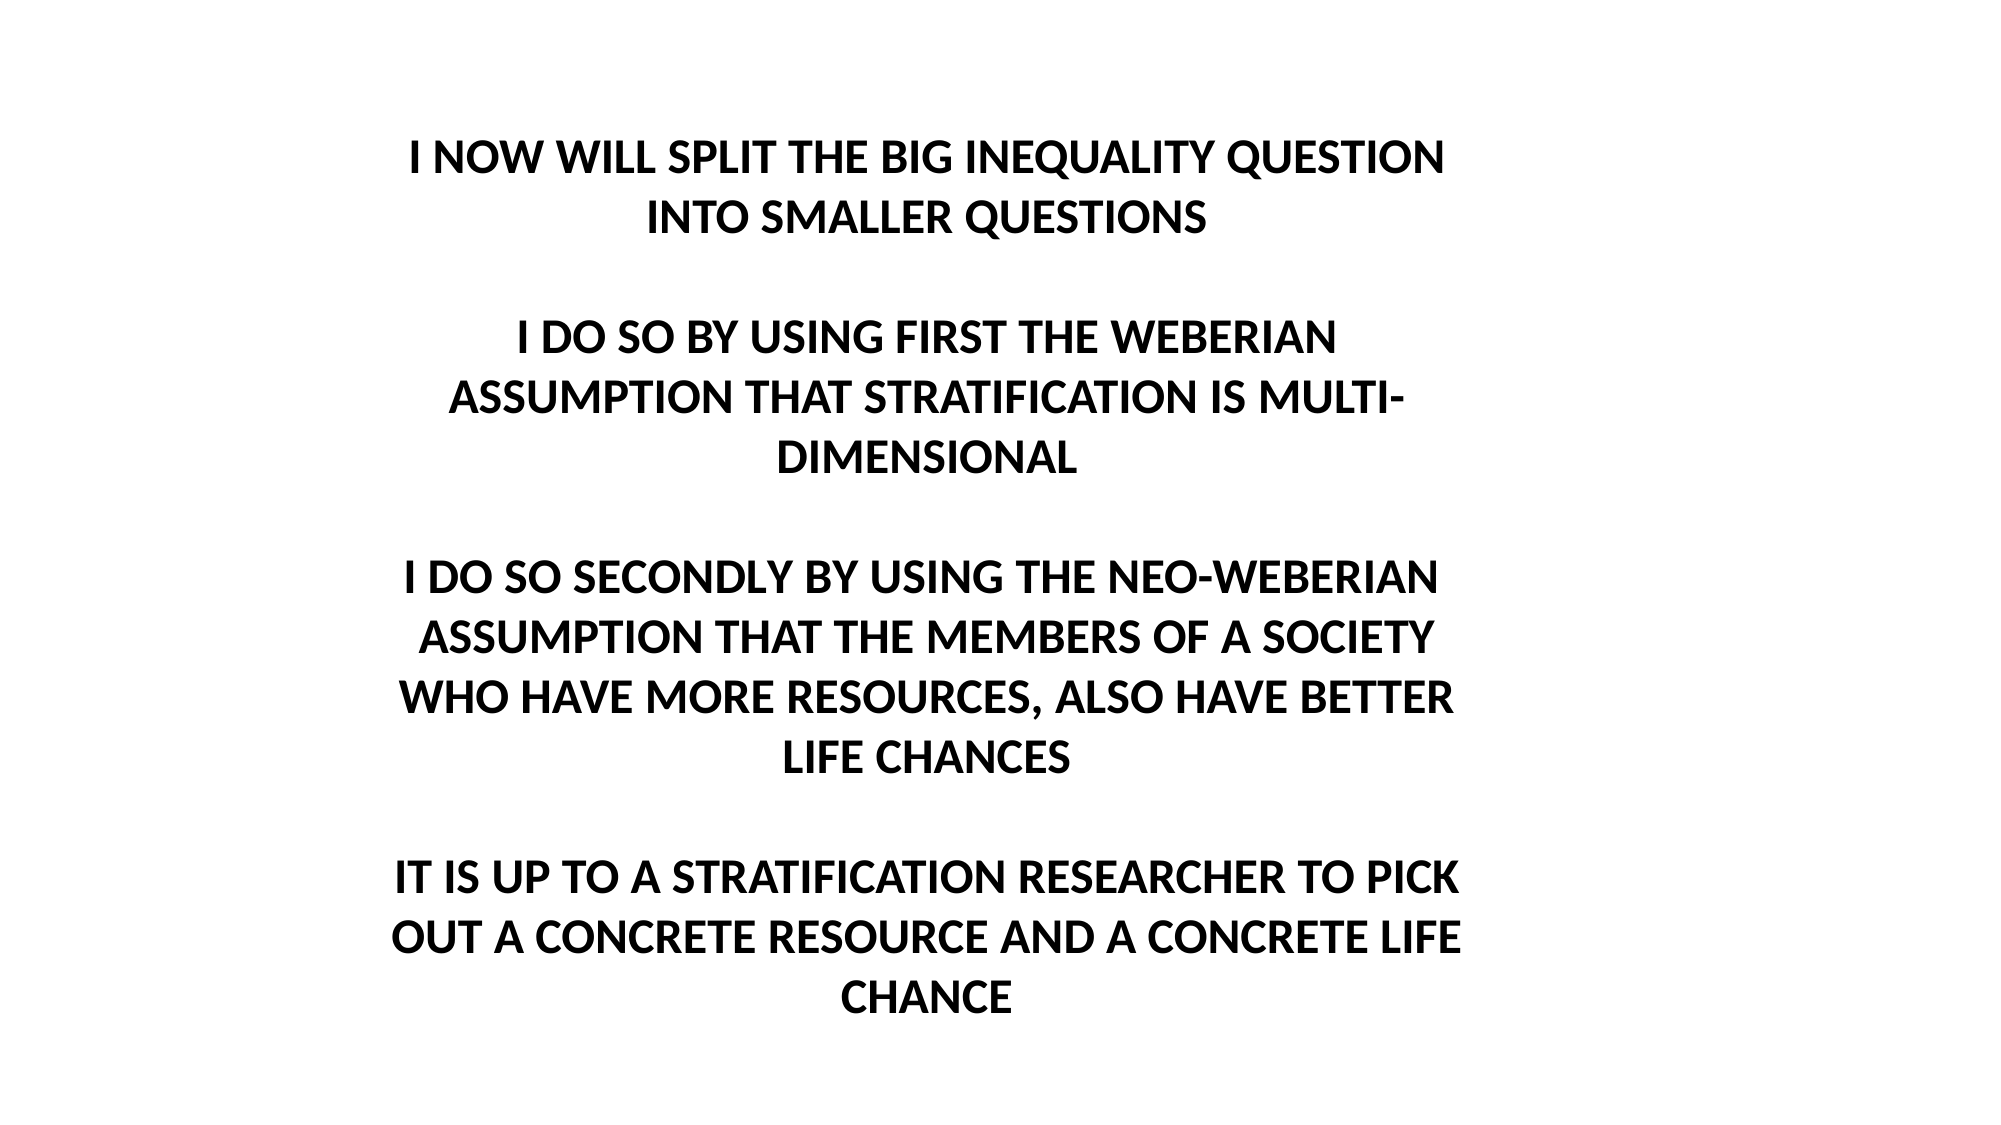

I NOW WILL SPLIT THE BIG INEQUALITY QUESTION INTO SMALLER QUESTIONS
I DO SO BY USING FIRST THE WEBERIAN ASSUMPTION THAT STRATIFICATION IS MULTI-DIMENSIONAL
I DO SO SECONDLY BY USING THE NEO-WEBERIAN ASSUMPTION THAT THE MEMBERS OF A SOCIETY WHO HAVE MORE RESOURCES, ALSO HAVE BETTER LIFE CHANCES
IT IS UP TO A STRATIFICATION RESEARCHER TO PICK OUT A CONCRETE RESOURCE AND A CONCRETE LIFE CHANCE